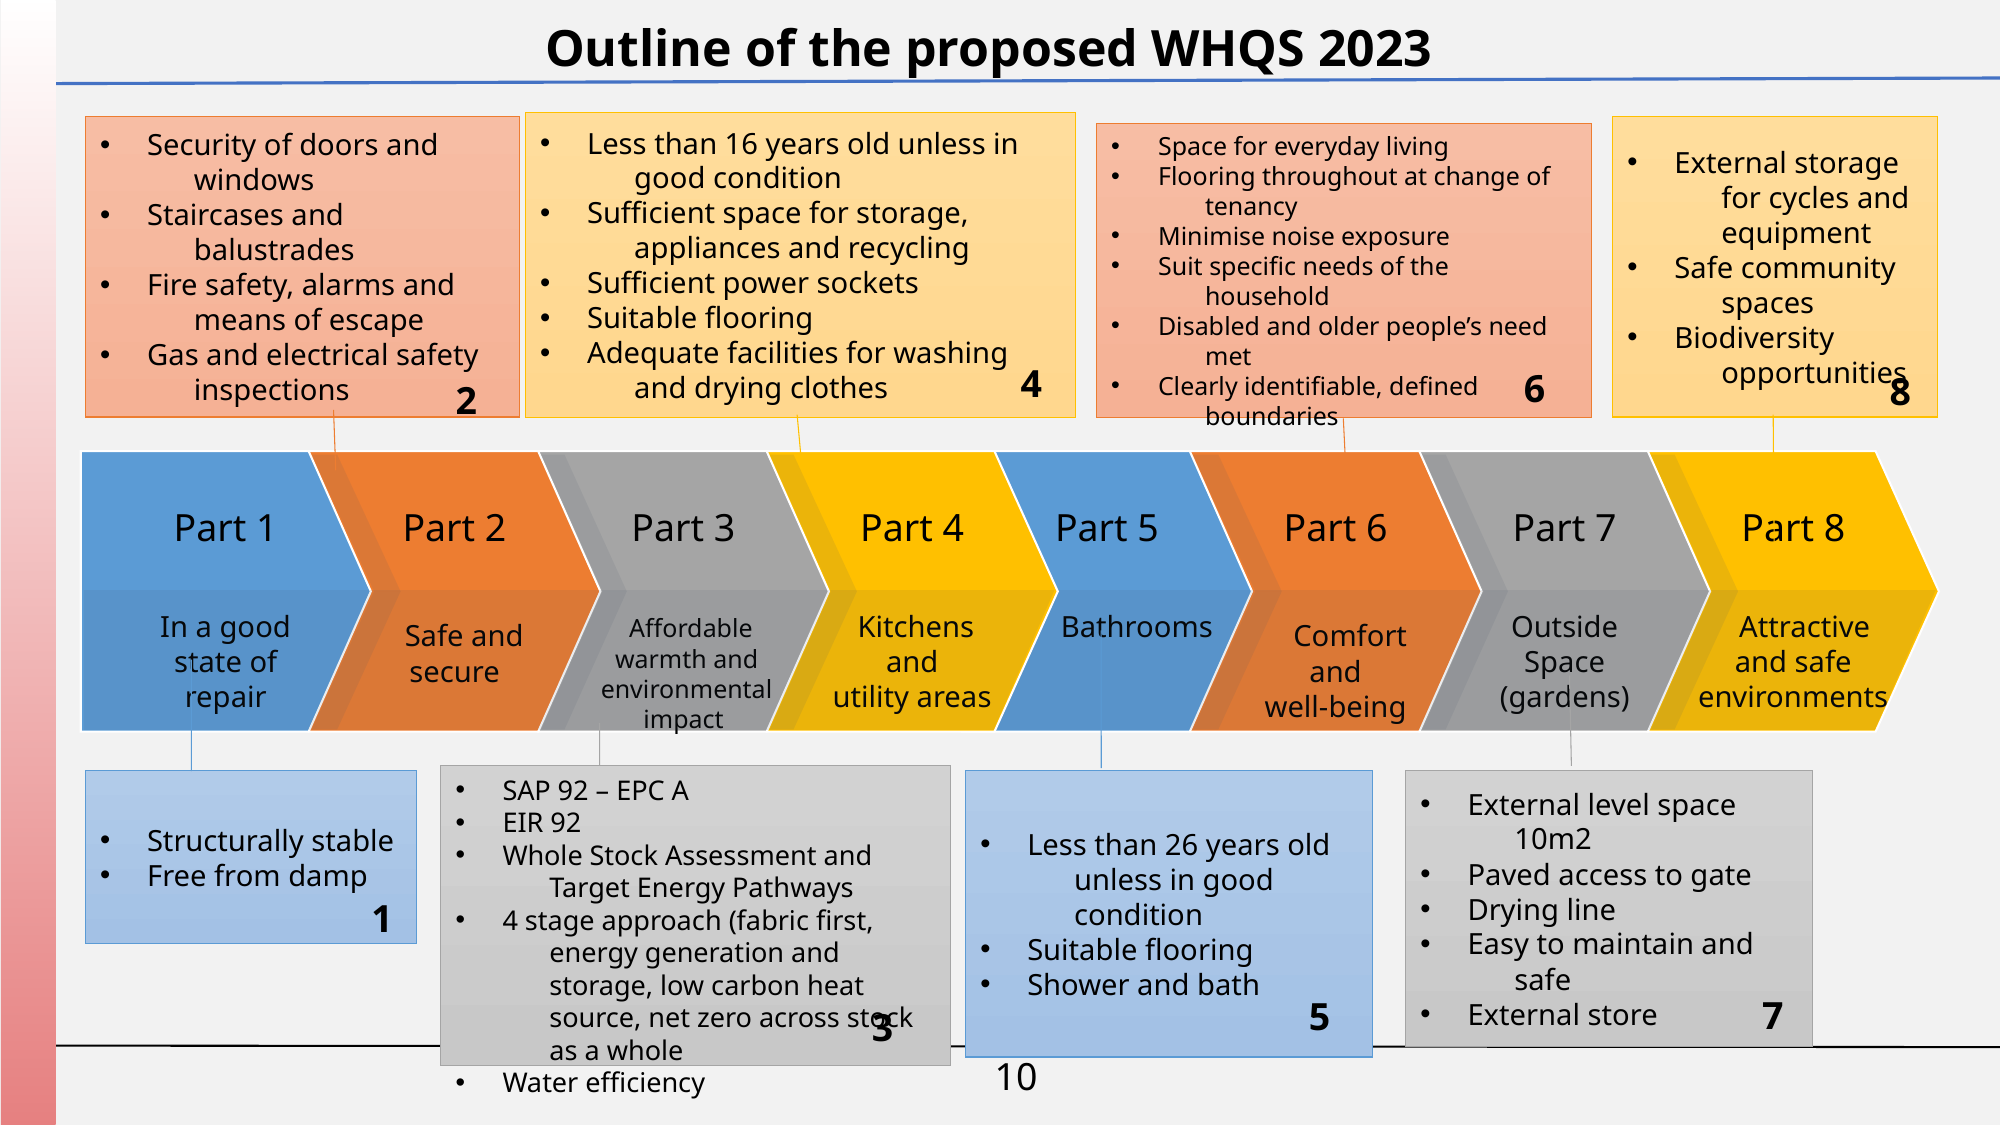

Outline of the proposed WHQS 2023
Less than 16 years old unless in good condition
Sufficient space for storage, appliances and recycling
Sufficient power sockets
Suitable flooring
Adequate facilities for washing and drying clothes
Security of doors and windows
Staircases and balustrades
Fire safety, alarms and means of escape
Gas and electrical safety inspections
External storage for cycles and equipment
Safe community spaces
Biodiversity opportunities
Space for everyday living
Flooring throughout at change of tenancy
Minimise noise exposure
Suit specific needs of the household
Disabled and older people’s need met
Clearly identifiable, defined boundaries
4
6
8
2
Part 1
In a good
state of
repair
Part 2
 Safe and
secure
Part 3
 Affordable
 warmth and
 environmental impact
Part 4
 Kitchens
and
utility areas
Part 5
 Bathrooms
Part 6
 Comfort
and
well-being
Part 7
Outside
Space
(gardens)
Part 8
 Attractive
and safe environments
SAP 92 – EPC A
EIR 92
Whole Stock Assessment and Target Energy Pathways
4 stage approach (fabric first, energy generation and storage, low carbon heat source, net zero across stock as a whole
Water efficiency
Structurally stable
Free from damp
Less than 26 years old unless in good condition
Suitable flooring
Shower and bath
External level space 10m2
Paved access to gate
Drying line
Easy to maintain and safe
External store
1
7
5
3